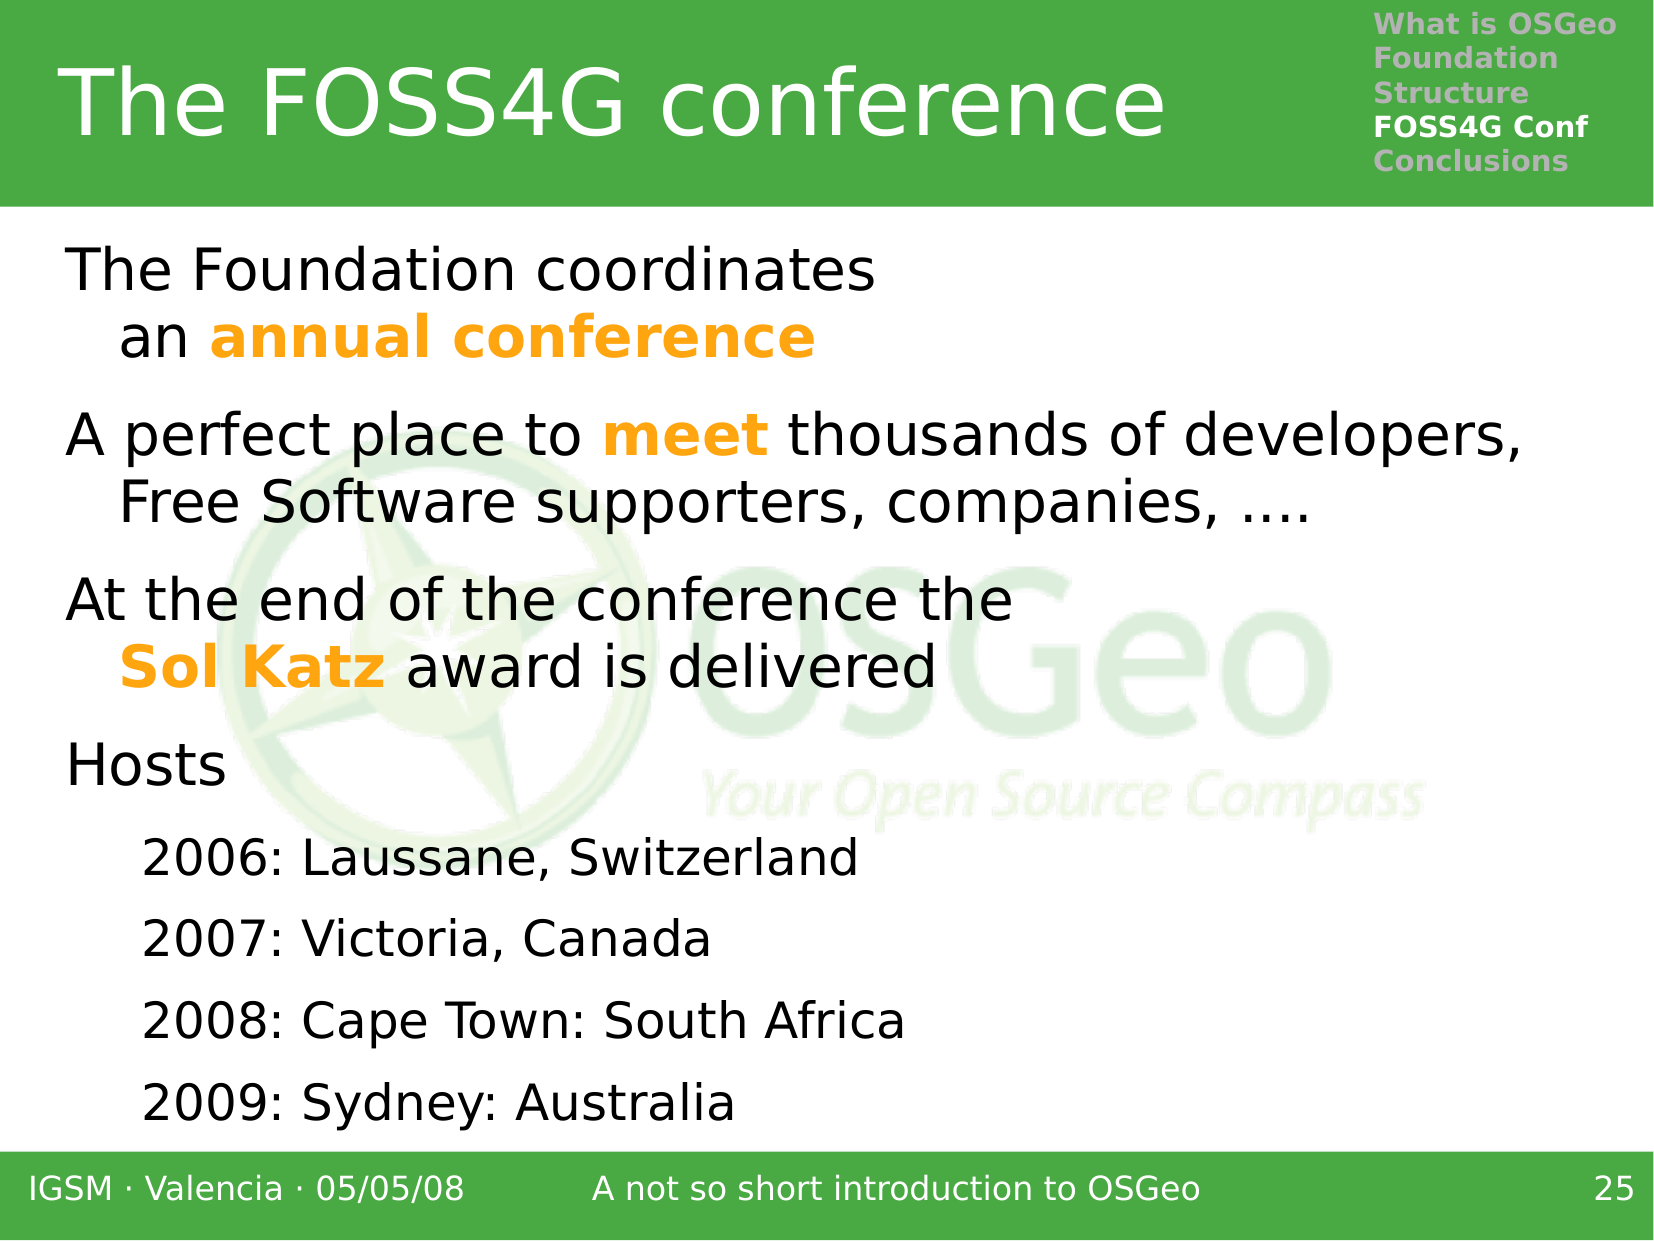

What is OSGeo
Foundation Structure
FOSS4G Conf
Conclusions
# The FOSS4G conference
The Foundation coordinates
an annual conference
A perfect place to meet thousands of developers, Free Software supporters, companies, ....
At the end of the conference the
Sol Katz award is delivered
Hosts
2006: Laussane, Switzerland
2007: Victoria, Canada
2008: Cape Town: South Africa
2009: Sydney: Australia
IGSM · Valencia · 05/05/08
A not so short introduction to OSGeo
25